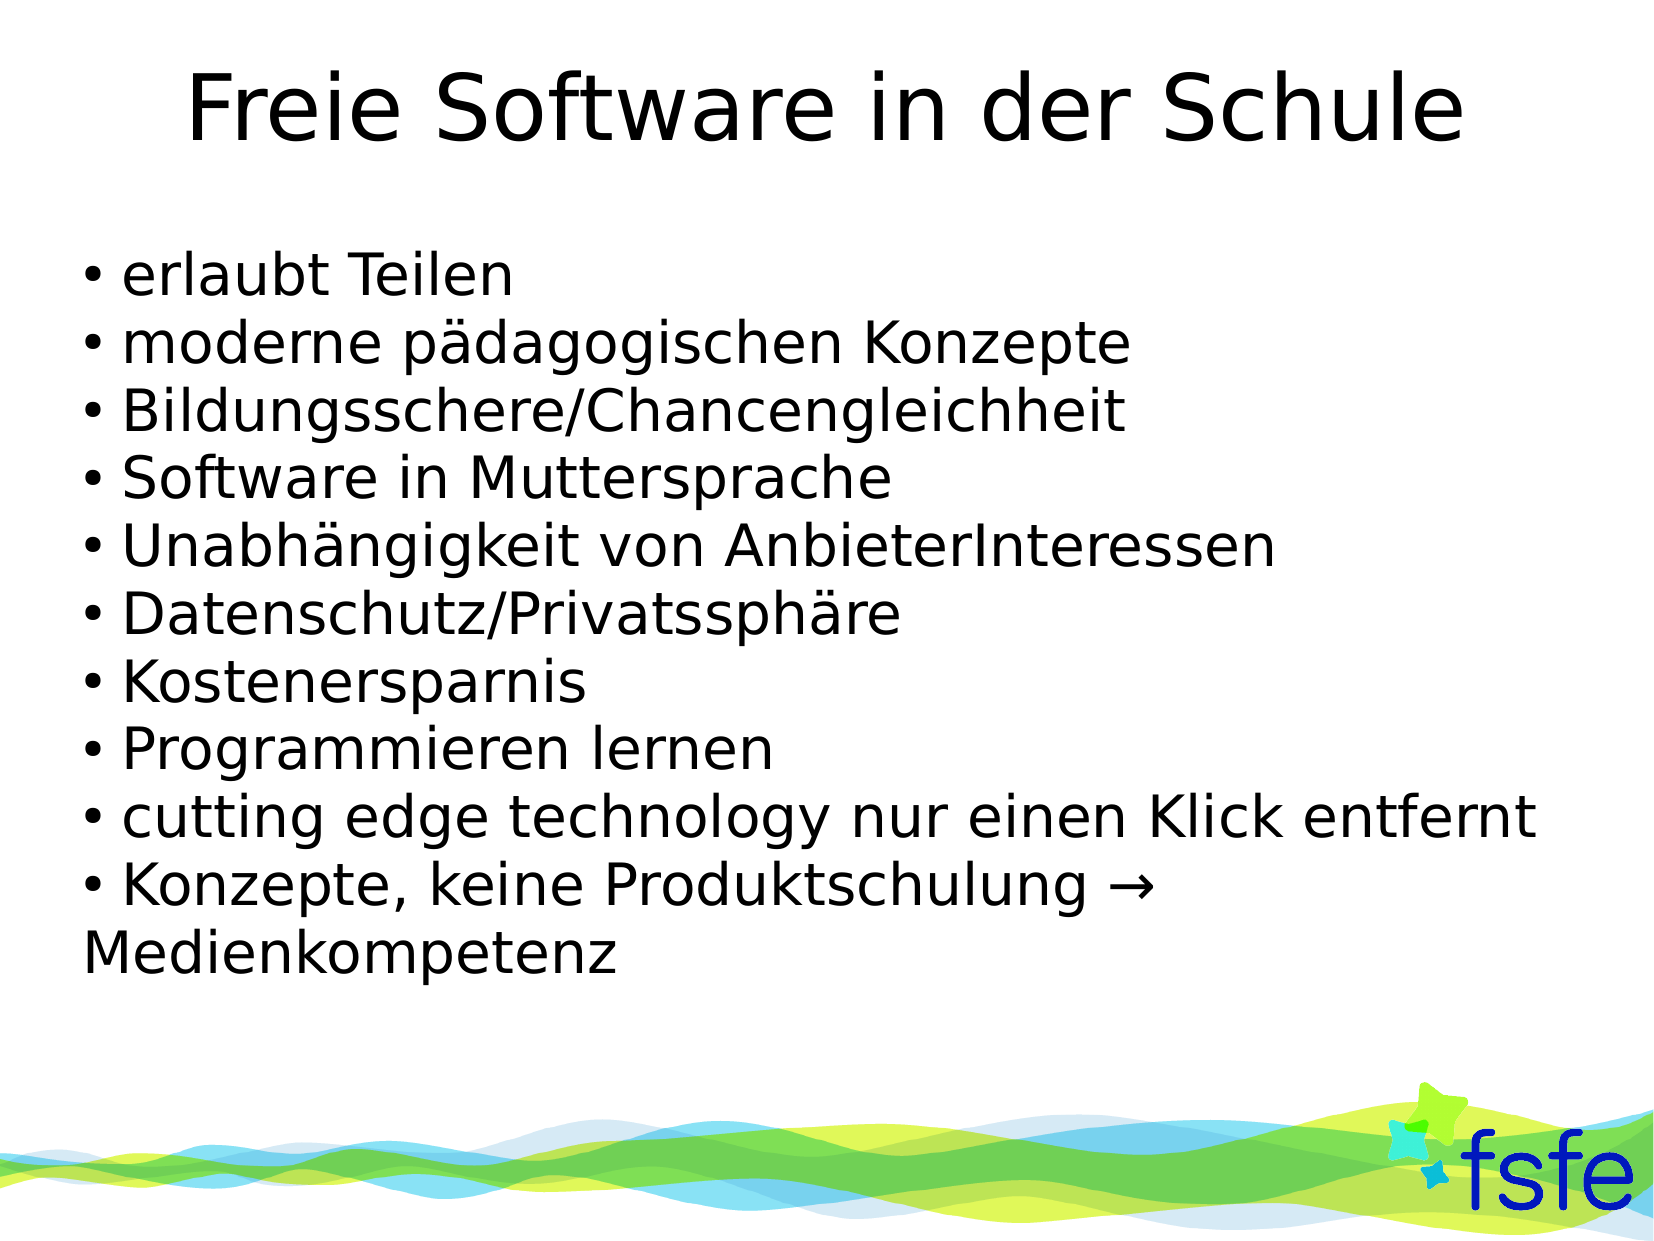

# Freie Software in der Schule
 erlaubt Teilen
 moderne pädagogischen Konzepte
 Bildungsschere/Chancengleichheit
 Software in Muttersprache
 Unabhängigkeit von AnbieterInteressen
 Datenschutz/Privatssphäre
 Kostenersparnis
 Programmieren lernen
 cutting edge technology nur einen Klick entfernt
 Konzepte, keine Produktschulung → Medienkompetenz